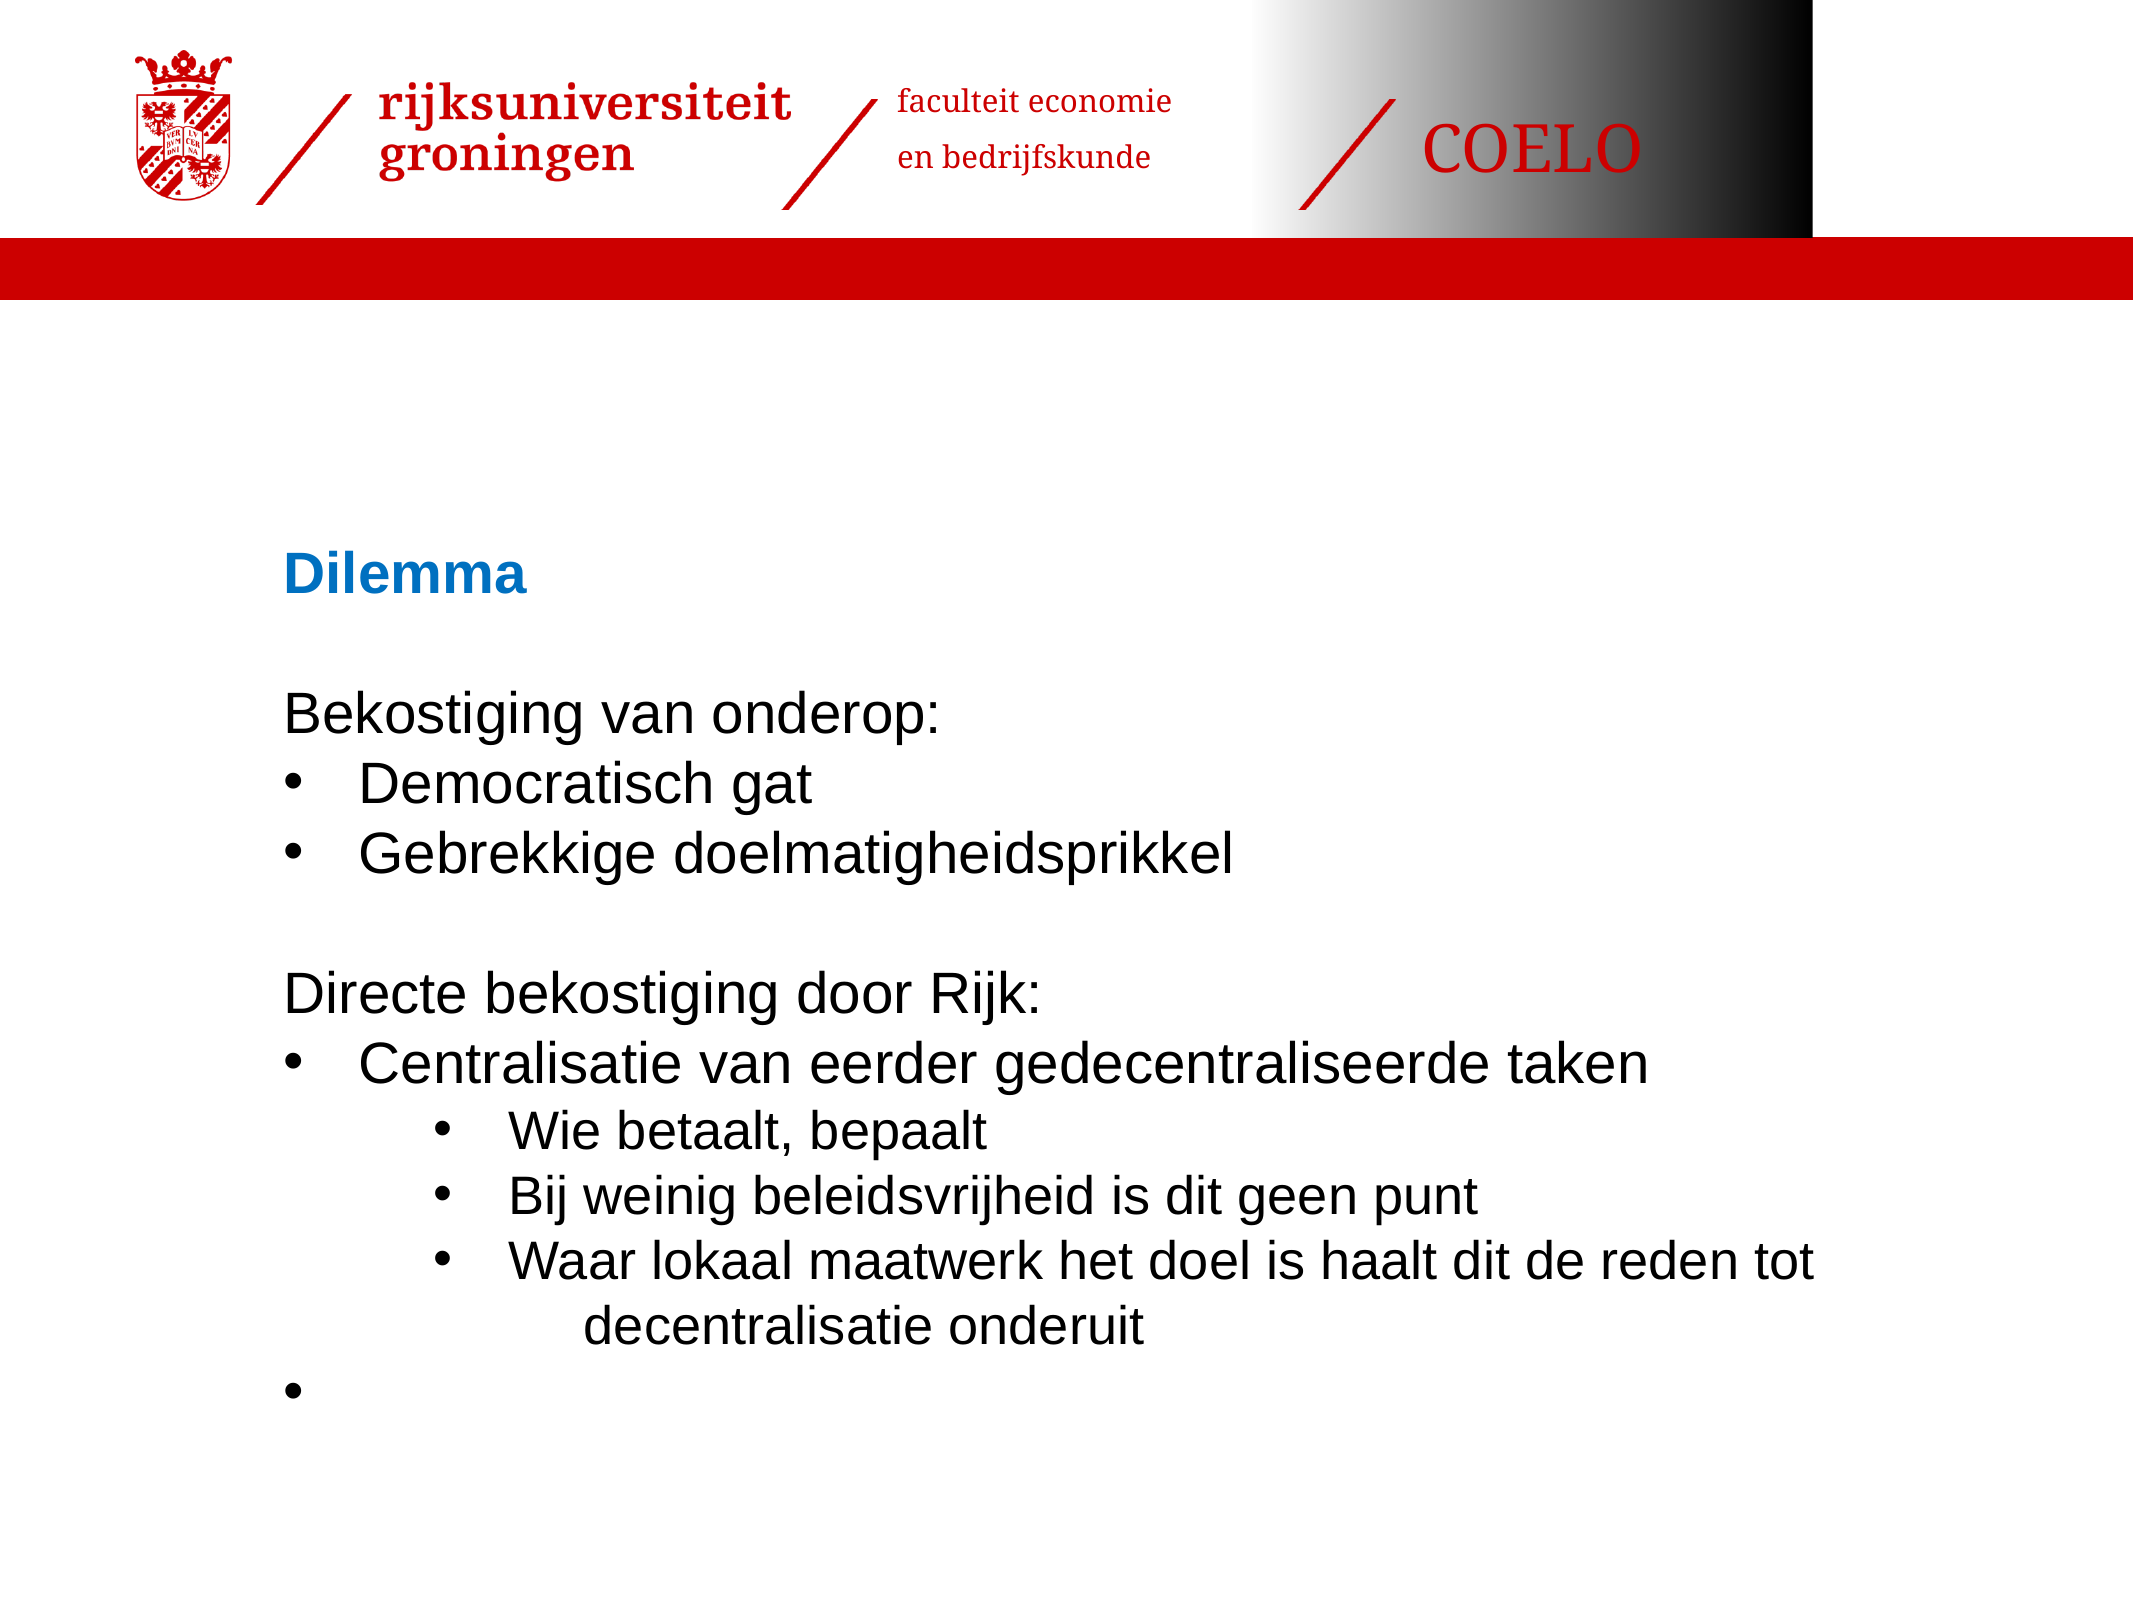

Dilemma
Bekostiging van onderop:
Democratisch gat
Gebrekkige doelmatigheidsprikkel
Directe bekostiging door Rijk:
Centralisatie van eerder gedecentraliseerde taken
Wie betaalt, bepaalt
Bij weinig beleidsvrijheid is dit geen punt
Waar lokaal maatwerk het doel is haalt dit de reden tot decentralisatie onderuit